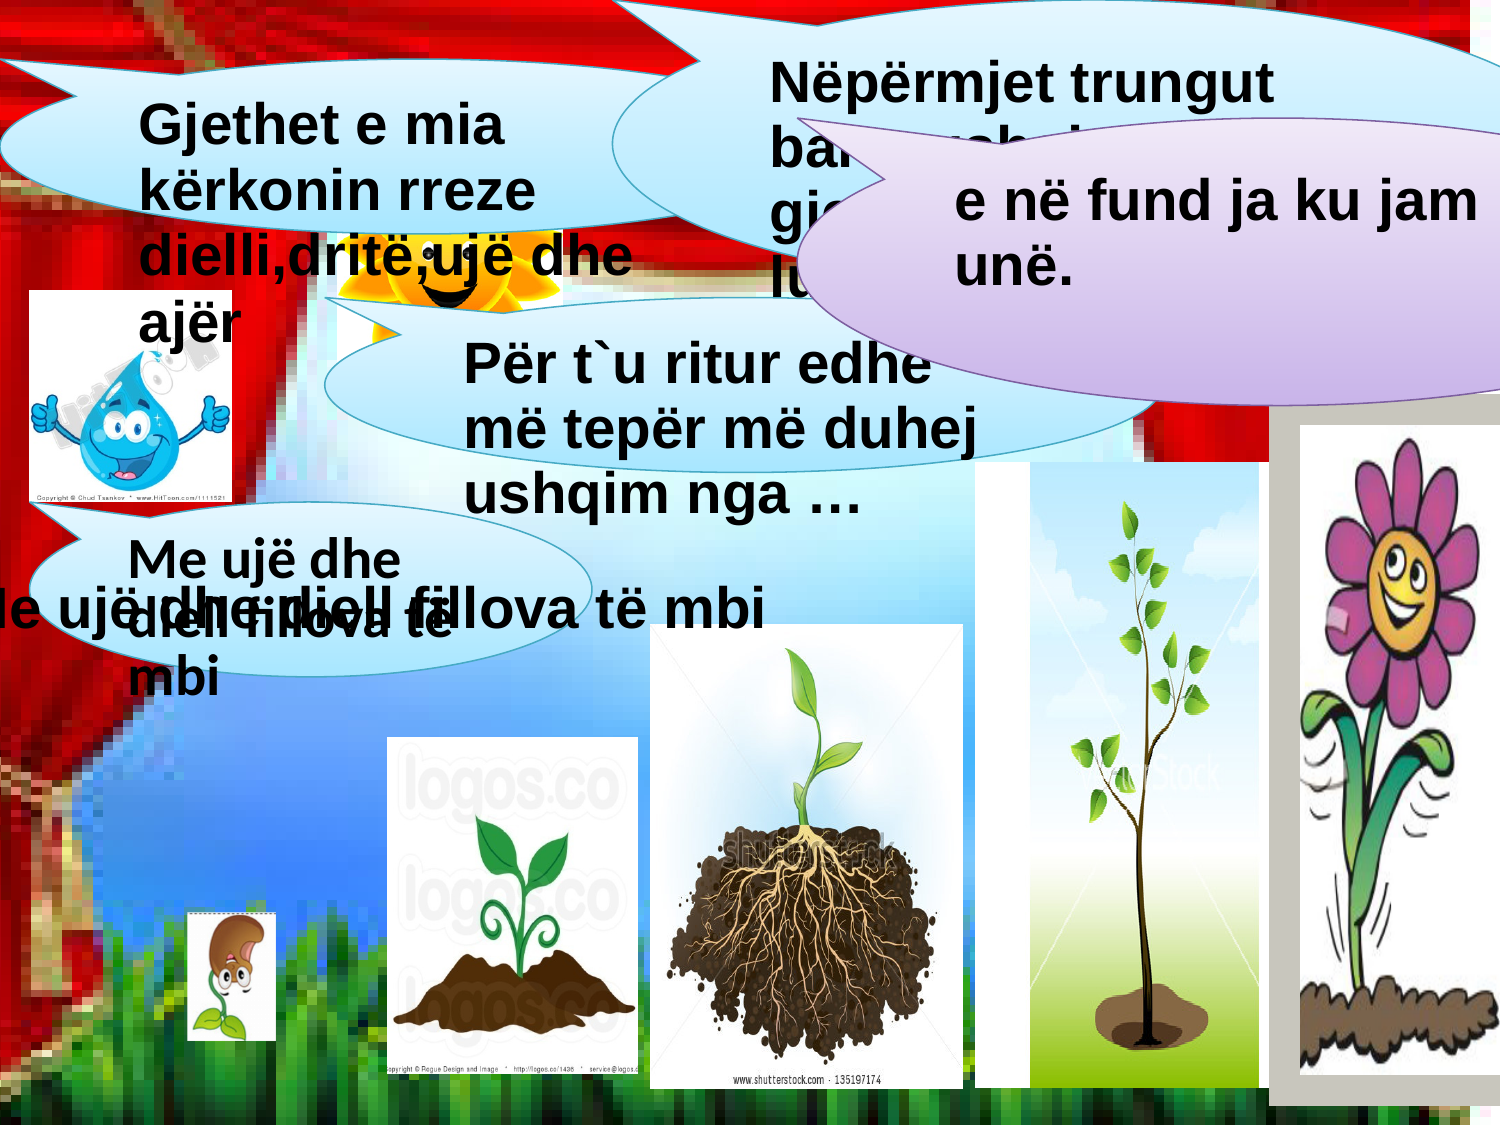

Nëpërmjet trungut barta ushqimin deri tek gjethet dhe krijova lulet dhe frutet e mija
Gjethet e mia kërkonin rreze dielli,dritë,ujë dhe ajër
e në fund ja ku jam unë.
Për t`u ritur edhe më tepër më duhej ushqim nga …
Me ujë dhe diell fillova të mbi
Me ujë dhe diell fillova të mbi